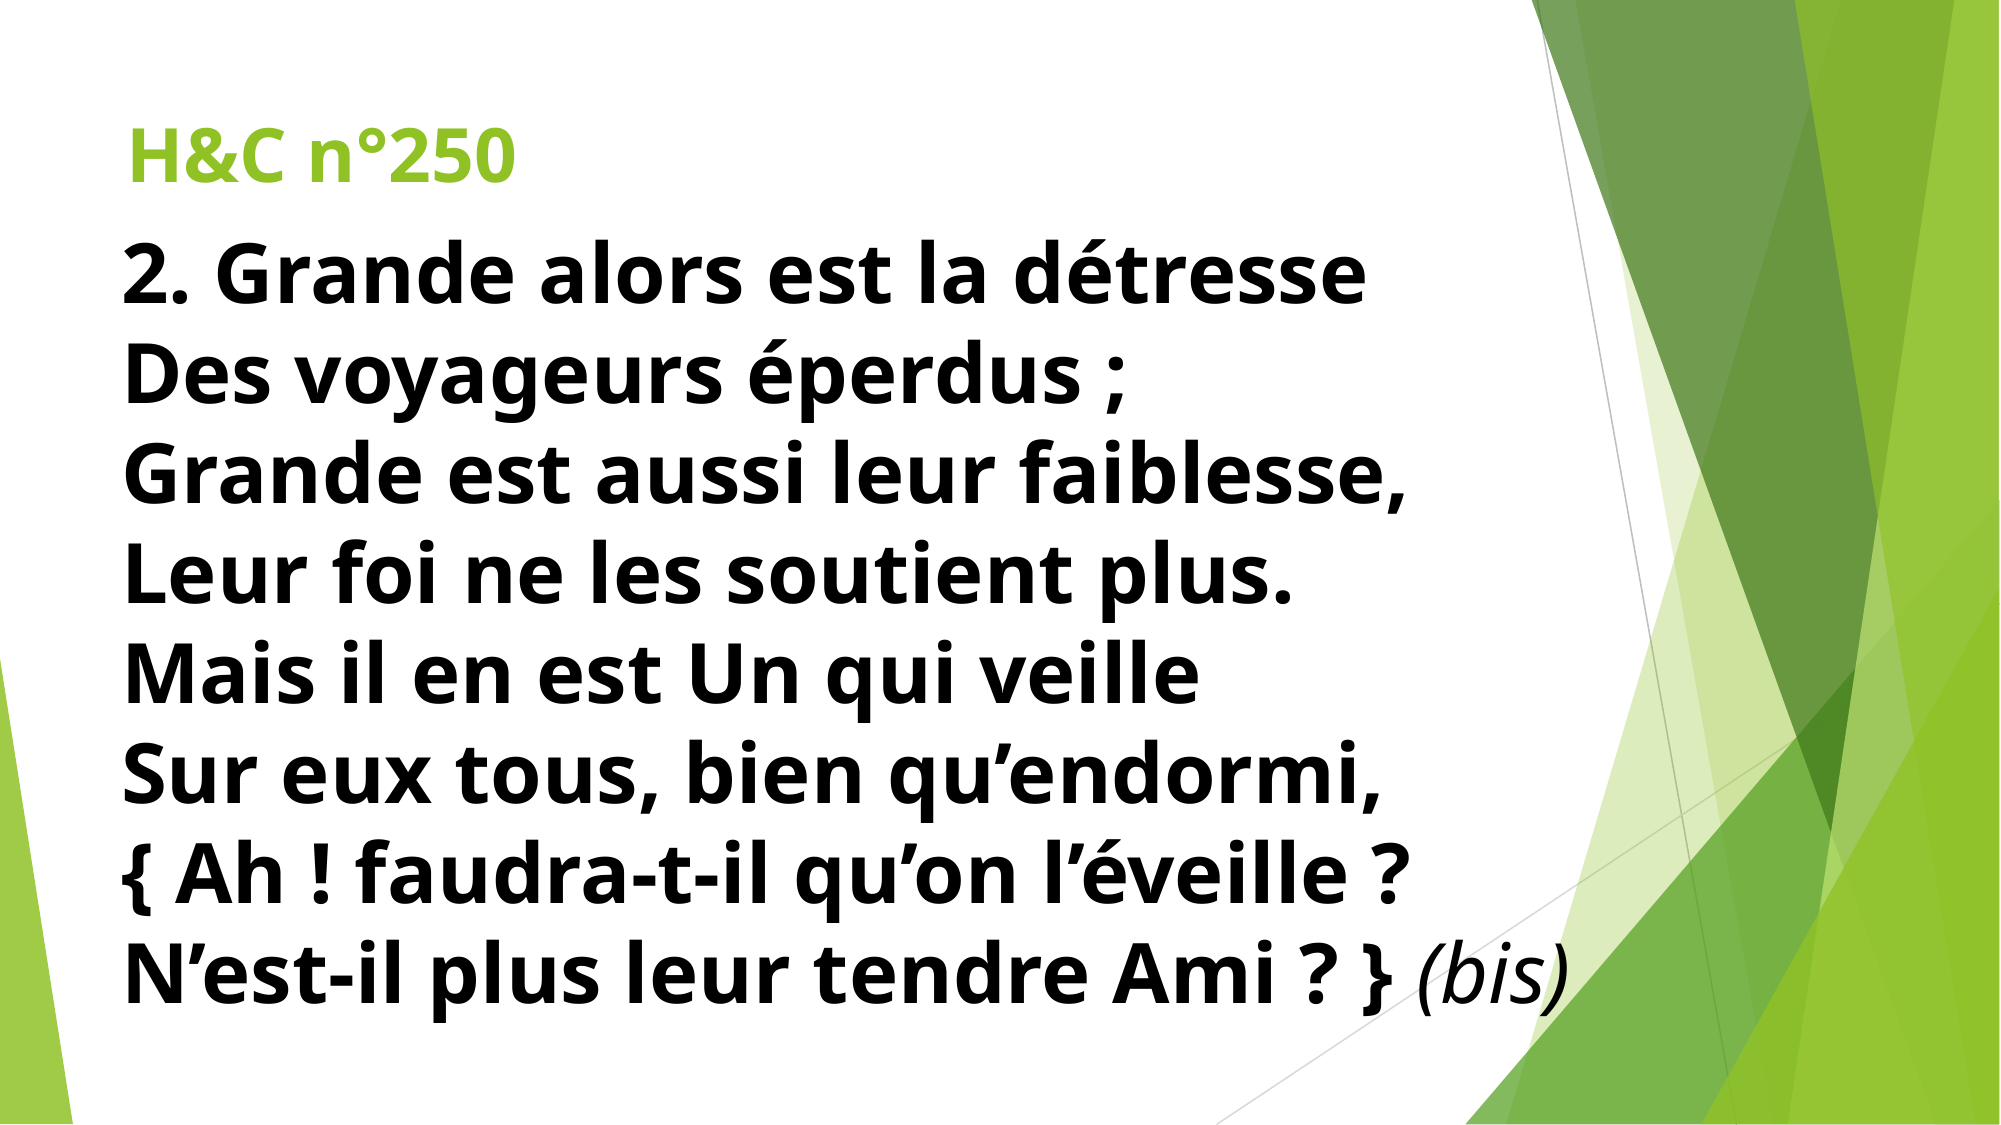

H&C n°250
2. Grande alors est la détresse
Des voyageurs éperdus ;
Grande est aussi leur faiblesse,
Leur foi ne les soutient plus.
Mais il en est Un qui veille
Sur eux tous, bien qu’endormi,
{ Ah ! faudra-t-il qu’on l’éveille ?
N’est-il plus leur tendre Ami ? } (bis)